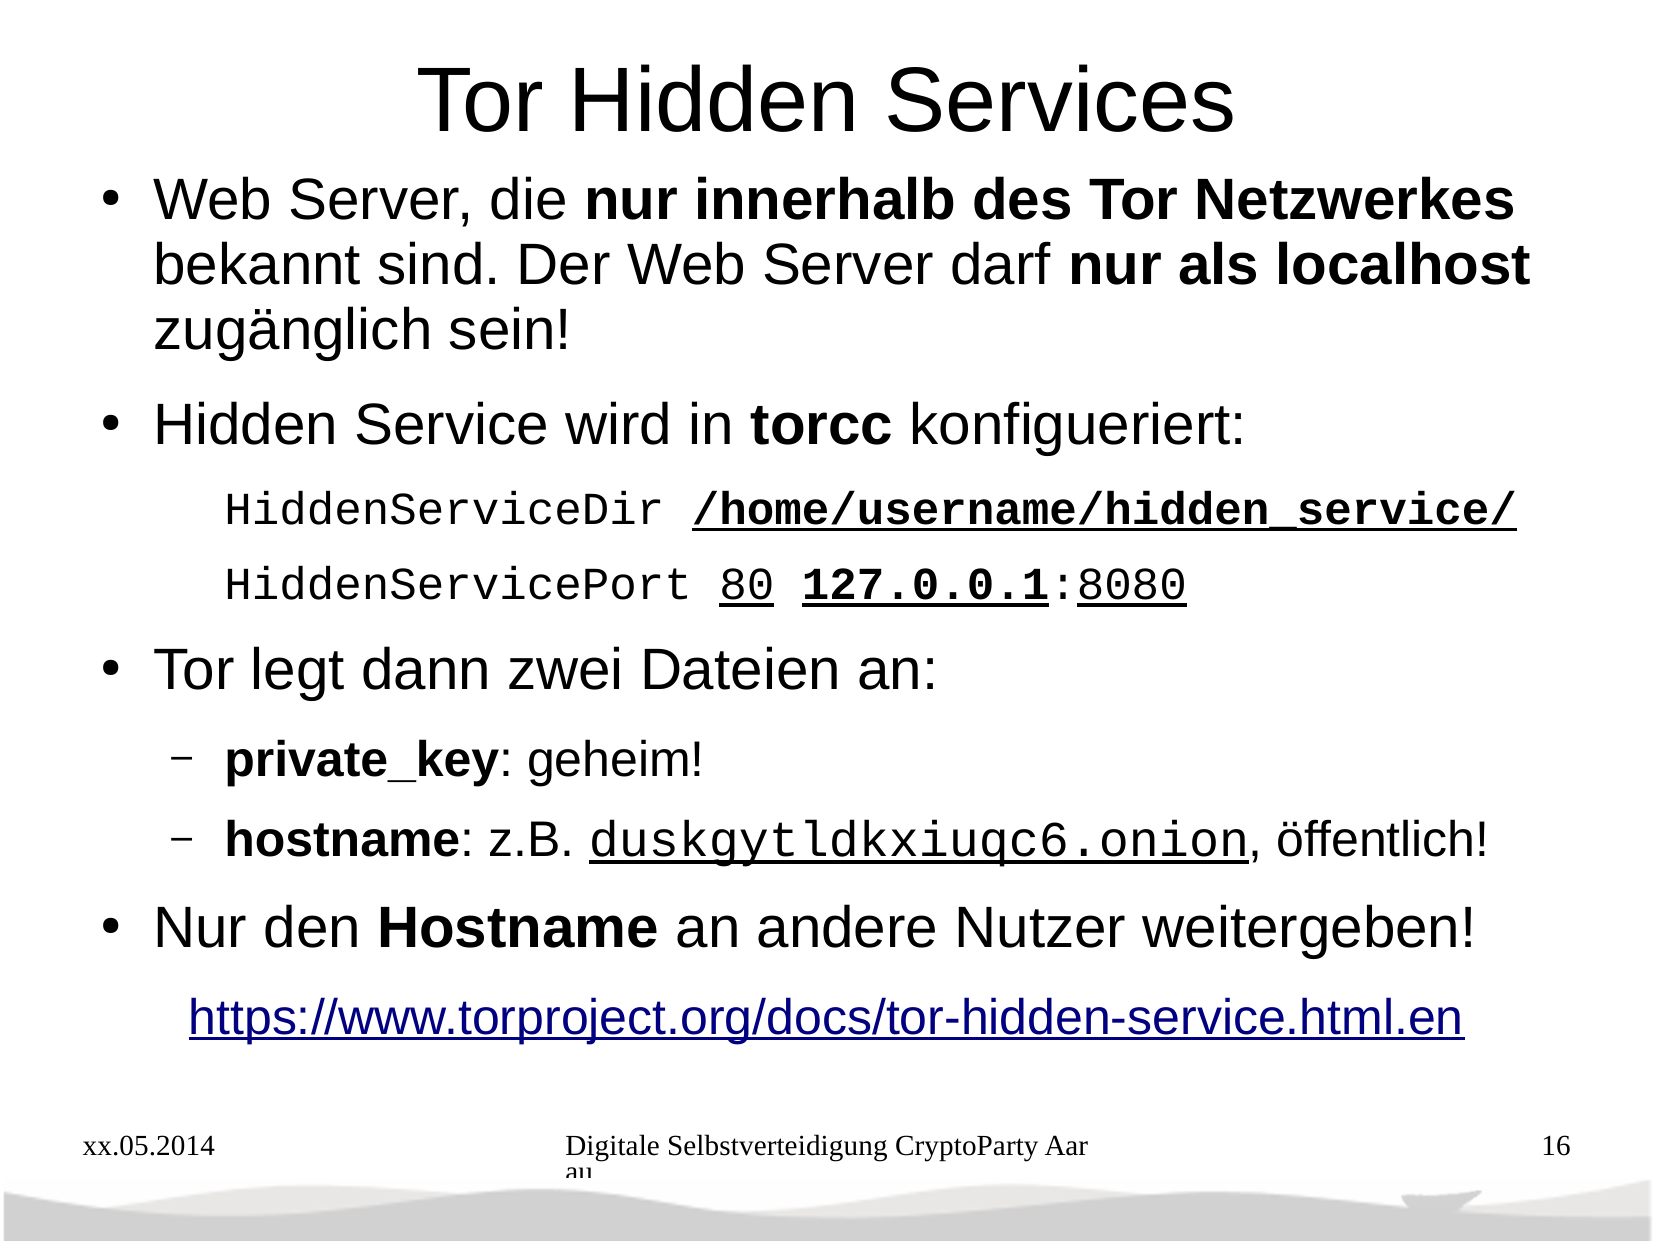

# Tor Hidden Services
Web Server, die nur innerhalb des Tor Netzwerkes bekannt sind. Der Web Server darf nur als localhost zugänglich sein!
Hidden Service wird in torcc konfigueriert:
HiddenServiceDir /home/username/hidden_service/
HiddenServicePort 80 127.0.0.1:8080
Tor legt dann zwei Dateien an:
private_key: geheim!
hostname: z.B. duskgytldkxiuqc6.onion, öffentlich!
Nur den Hostname an andere Nutzer weitergeben!
https://www.torproject.org/docs/tor-hidden-service.html.en
xx.05.2014
Digitale Selbstverteidigung CryptoParty Aarau
16